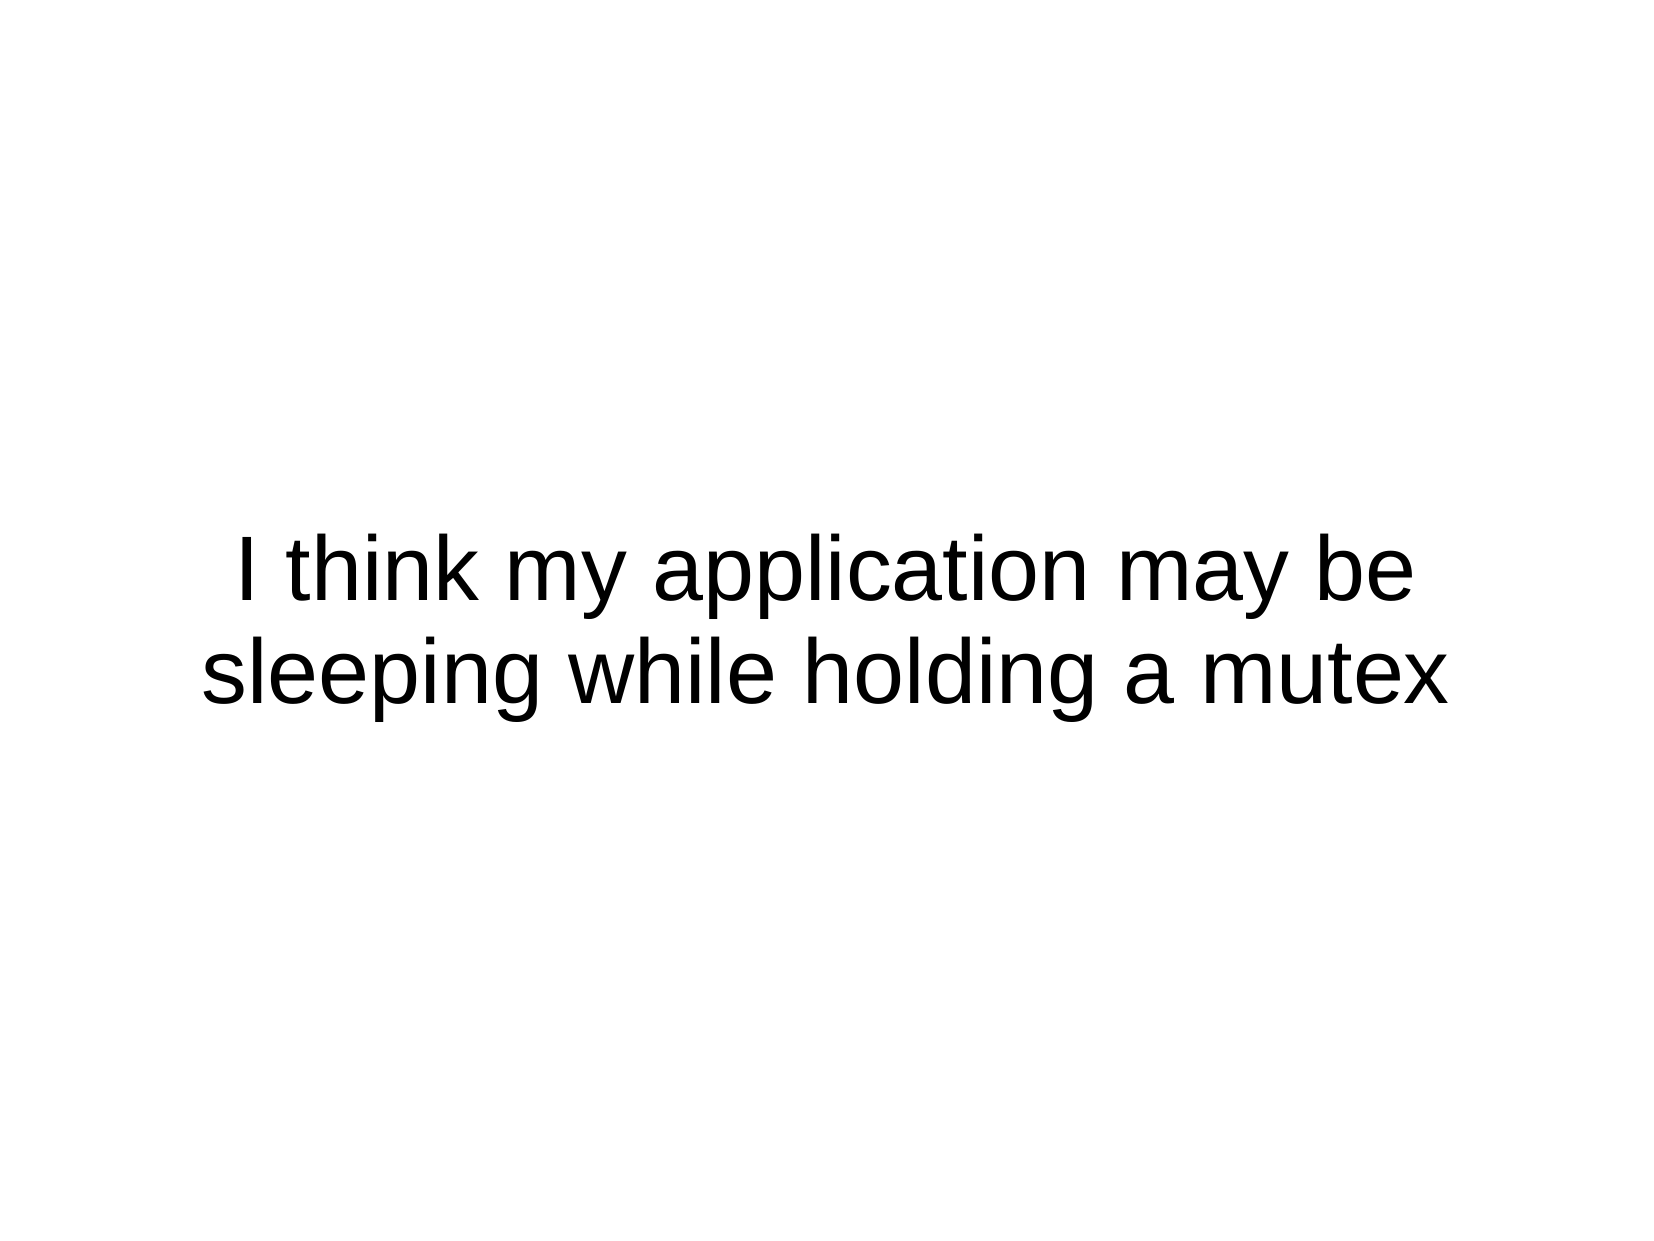

# I think my application may be sleeping while holding a mutex